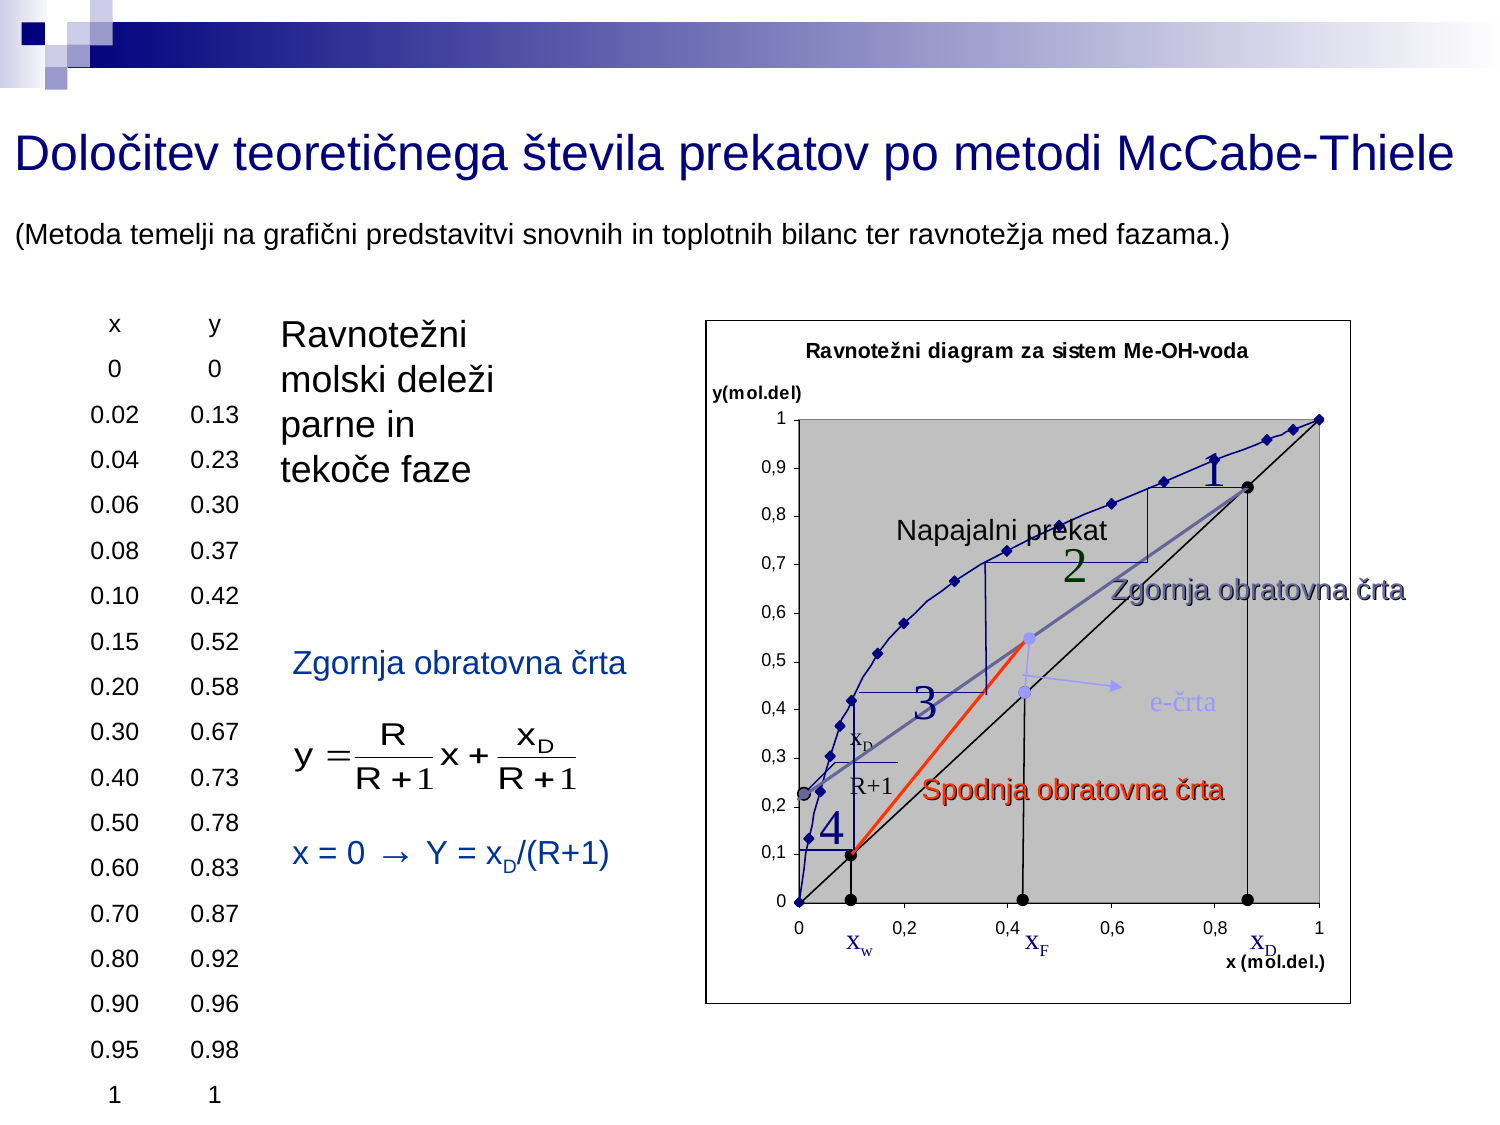

Določitev teoretičnega števila prekatov po metodi McCabe-Thiele
(Metoda temelji na grafični predstavitvi snovnih in toplotnih bilanc ter ravnotežja med fazama.)
| x | y |
| --- | --- |
| 0 | 0 |
| 0.02 | 0.13 |
| 0.04 | 0.23 |
| 0.06 | 0.30 |
| 0.08 | 0.37 |
| 0.10 | 0.42 |
| 0.15 | 0.52 |
| 0.20 | 0.58 |
| 0.30 | 0.67 |
| 0.40 | 0.73 |
| 0.50 | 0.78 |
| 0.60 | 0.83 |
| 0.70 | 0.87 |
| 0.80 | 0.92 |
| 0.90 | 0.96 |
| 0.95 | 0.98 |
| 1 | 1 |
Ravnotežni molski deleži parne in tekoče faze
1
Napajalni prekat
2
Zgornja obratovna črta
Zgornja obratovna črta
x = 0 → Y = xD/(R+1)
3
e-črta
xD
R+1
Spodnja obratovna črta
4
 xw
xF
xD